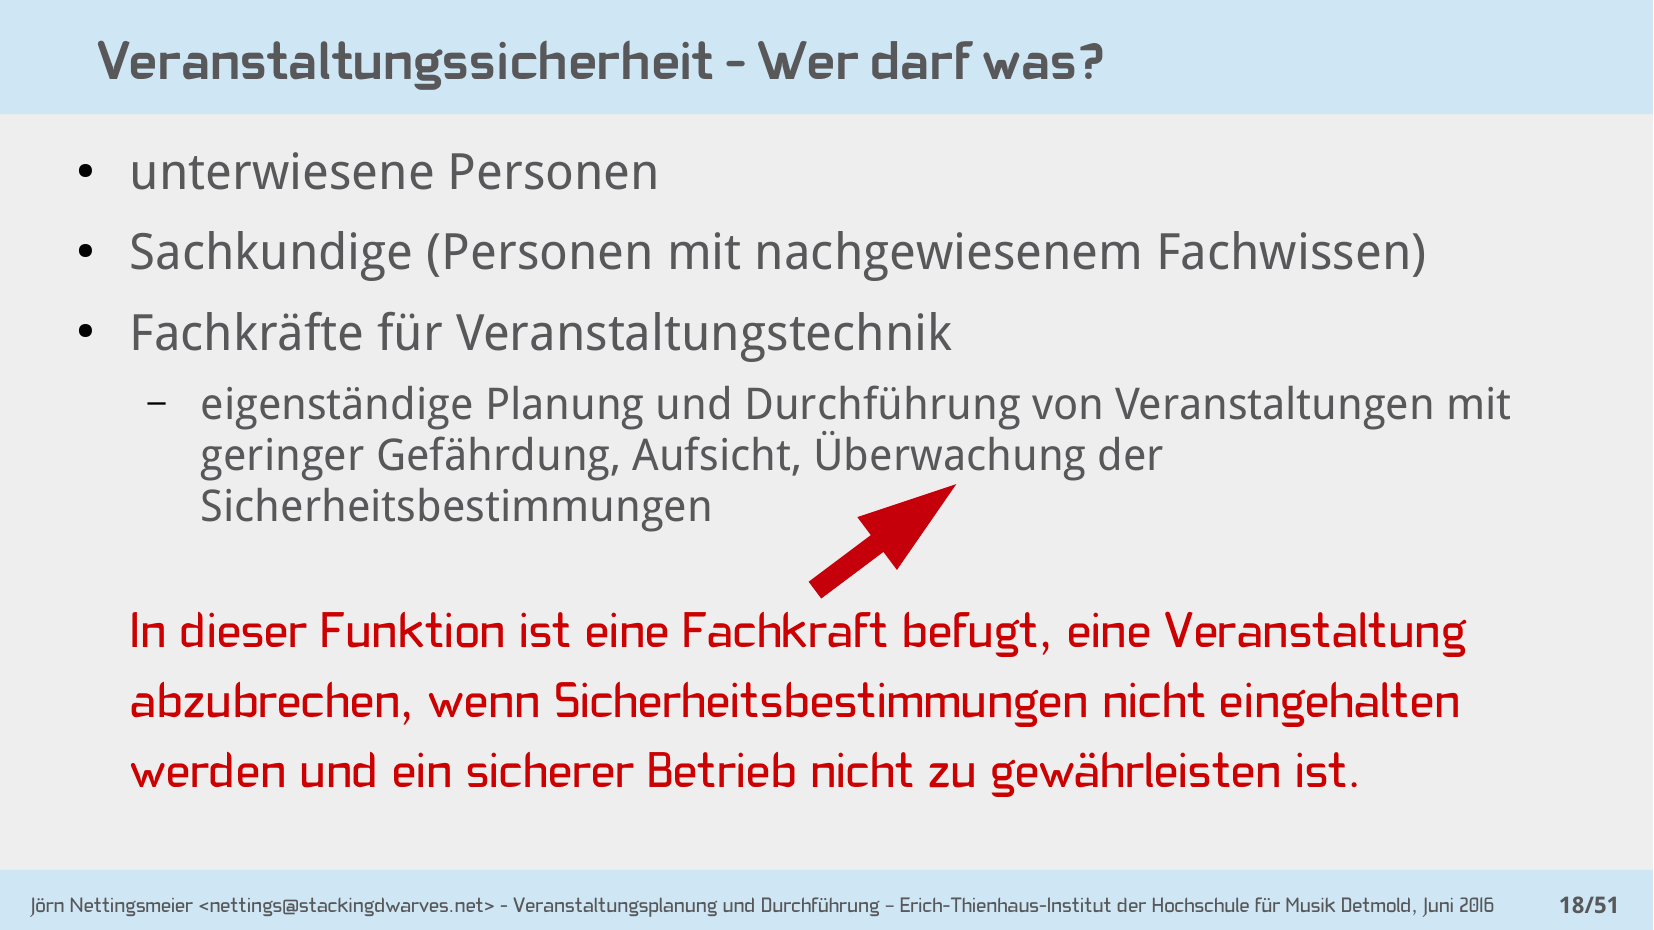

# Veranstaltungssicherheit - Wer darf was?
unterwiesene Personen
Sachkundige (Personen mit nachgewiesenem Fachwissen)
Fachkräfte für Veranstaltungstechnik
eigenständige Planung und Durchführung von Veranstaltungen mit geringer Gefährdung, Aufsicht, Überwachung der Sicherheitsbestimmungen
In dieser Funktion ist eine Fachkraft befugt, eine Veranstaltung abzubrechen, wenn Sicherheitsbestimmungen nicht eingehalten werden und ein sicherer Betrieb nicht zu gewährleisten ist.